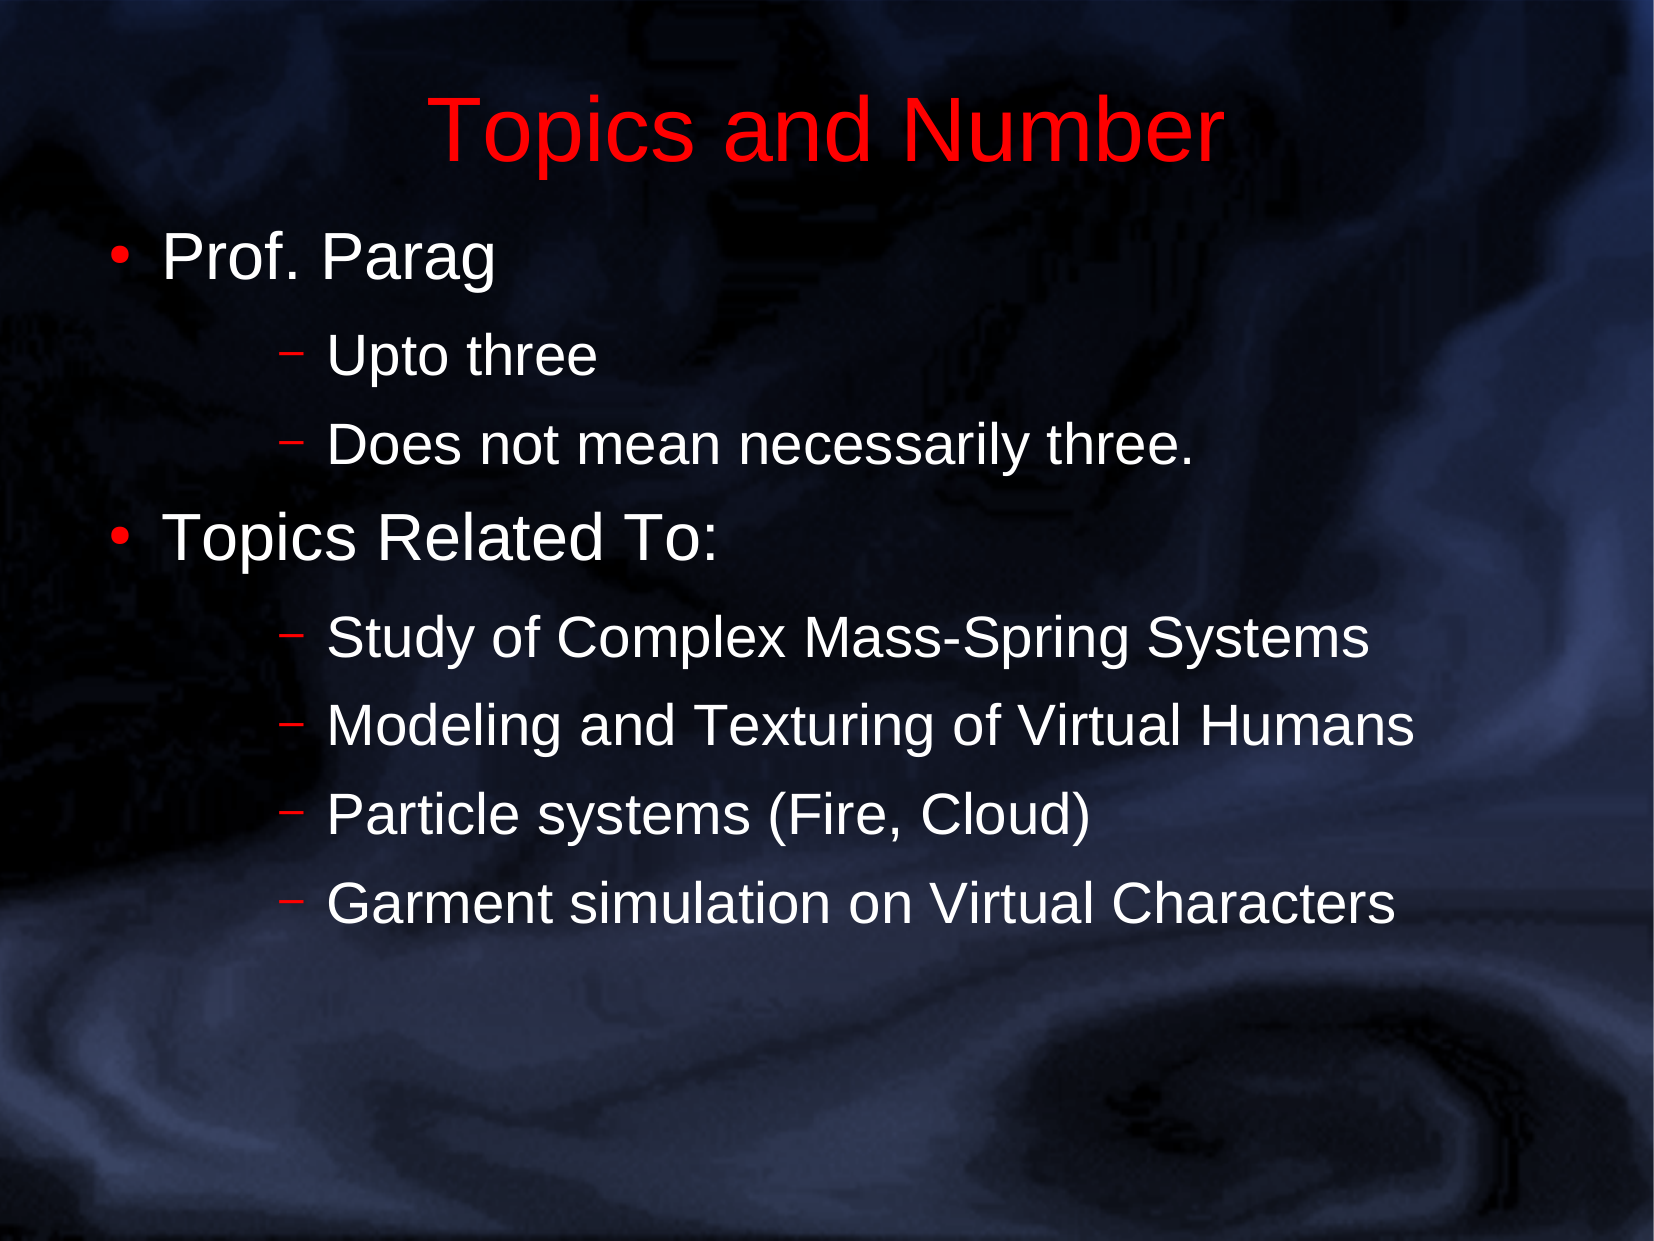

# Topics and Number
Prof. Parag
Upto three
Does not mean necessarily three.
Topics Related To:
Study of Complex Mass-Spring Systems
Modeling and Texturing of Virtual Humans
Particle systems (Fire, Cloud)
Garment simulation on Virtual Characters